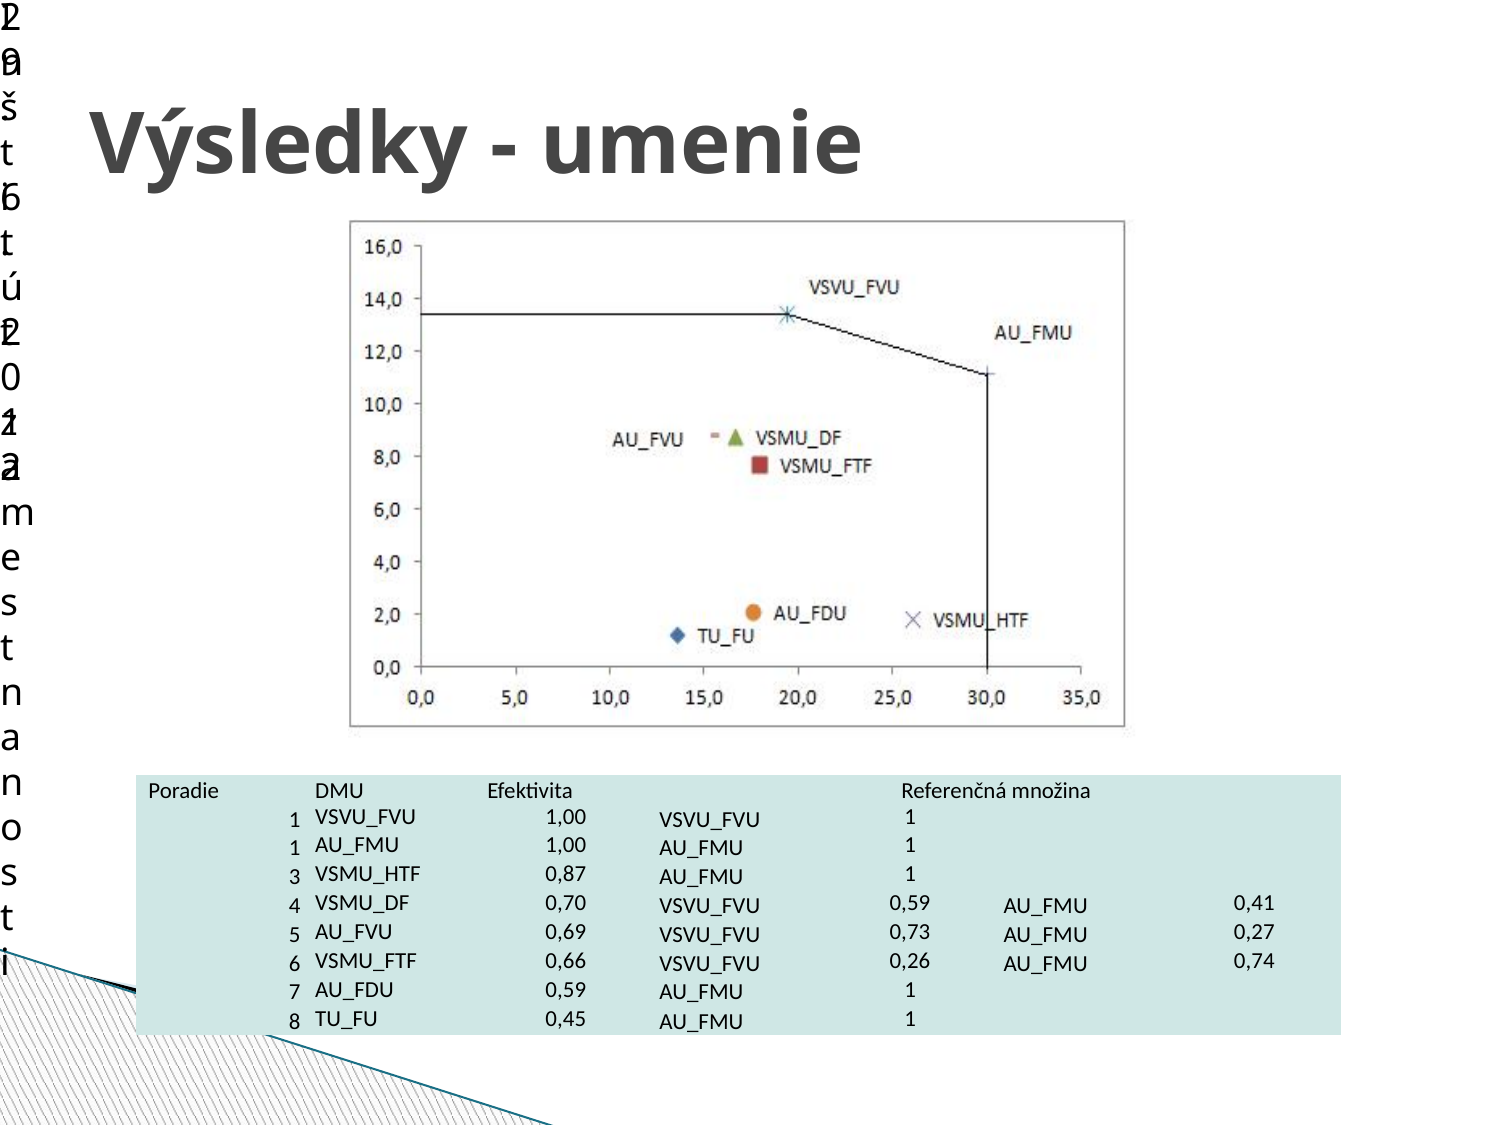

29. 6. 2012
Inštitút zamestnanosti
# Výsledky - umenie
| Poradie | DMU | Efektivita | Referenčná množina | | | |
| --- | --- | --- | --- | --- | --- | --- |
| 1 | VSVU\_FVU | 1,00 | VSVU\_FVU | 1 | | |
| 1 | AU\_FMU | 1,00 | AU\_FMU | 1 | | |
| 3 | VSMU\_HTF | 0,87 | AU\_FMU | 1 | | |
| 4 | VSMU\_DF | 0,70 | VSVU\_FVU | 0,59 | AU\_FMU | 0,41 |
| 5 | AU\_FVU | 0,69 | VSVU\_FVU | 0,73 | AU\_FMU | 0,27 |
| 6 | VSMU\_FTF | 0,66 | VSVU\_FVU | 0,26 | AU\_FMU | 0,74 |
| 7 | AU\_FDU | 0,59 | AU\_FMU | 1 | | |
| 8 | TU\_FU | 0,45 | AU\_FMU | 1 | | |